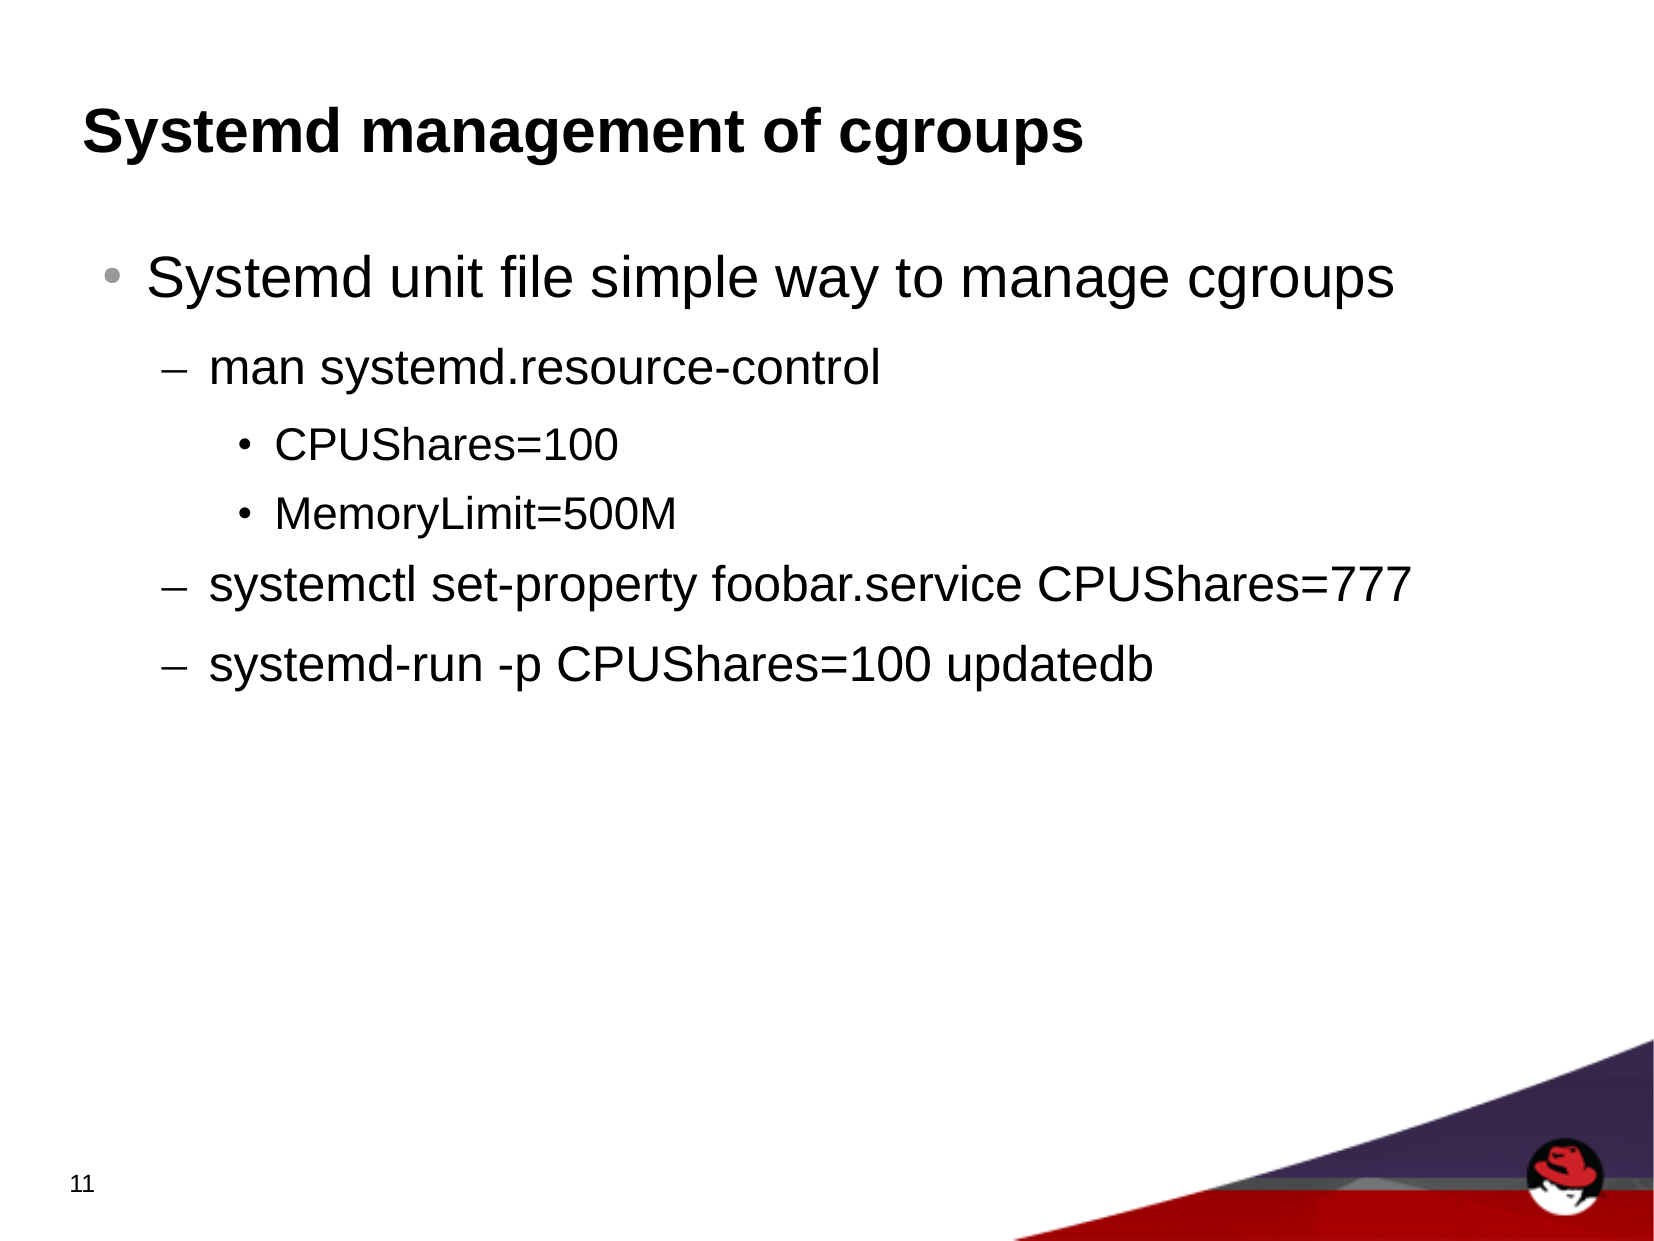

# Systemd management of cgroups
Systemd unit file simple way to manage cgroups
man systemd.resource-control
CPUShares=100
MemoryLimit=500M
systemctl set-property foobar.service CPUShares=777
systemd-run -p CPUShares=100 updatedb